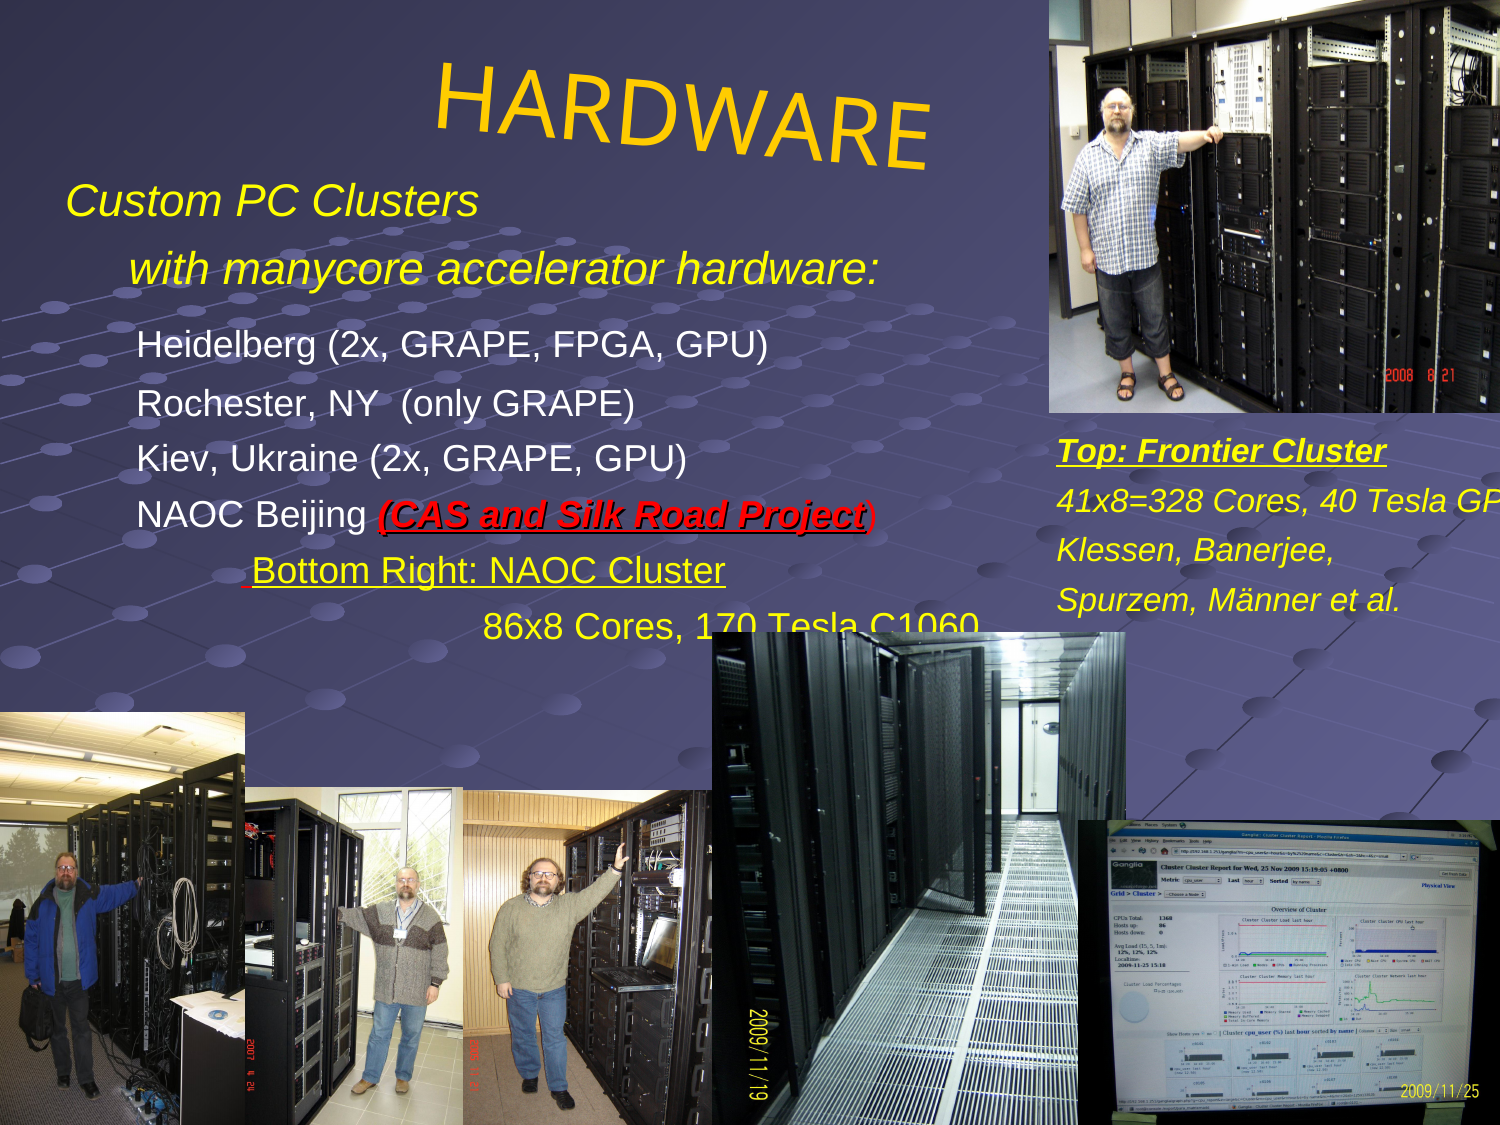

HARDWARE
 Custom PC Clusters
 with manycore accelerator hardware:
 Heidelberg (2x, GRAPE, FPGA, GPU)‏
 Rochester, NY (only GRAPE)‏
 Kiev, Ukraine (2x, GRAPE, GPU)‏
 NAOC Beijing (CAS and Silk Road Project)‏
 Bottom Right: NAOC Cluster
 86x8 Cores, 170 Tesla C1060
Top: Frontier Cluster
41x8=328 Cores, 40 Tesla GPU
Klessen, Banerjee,
Spurzem, Männer et al.
KIAA / NAOC Beijing